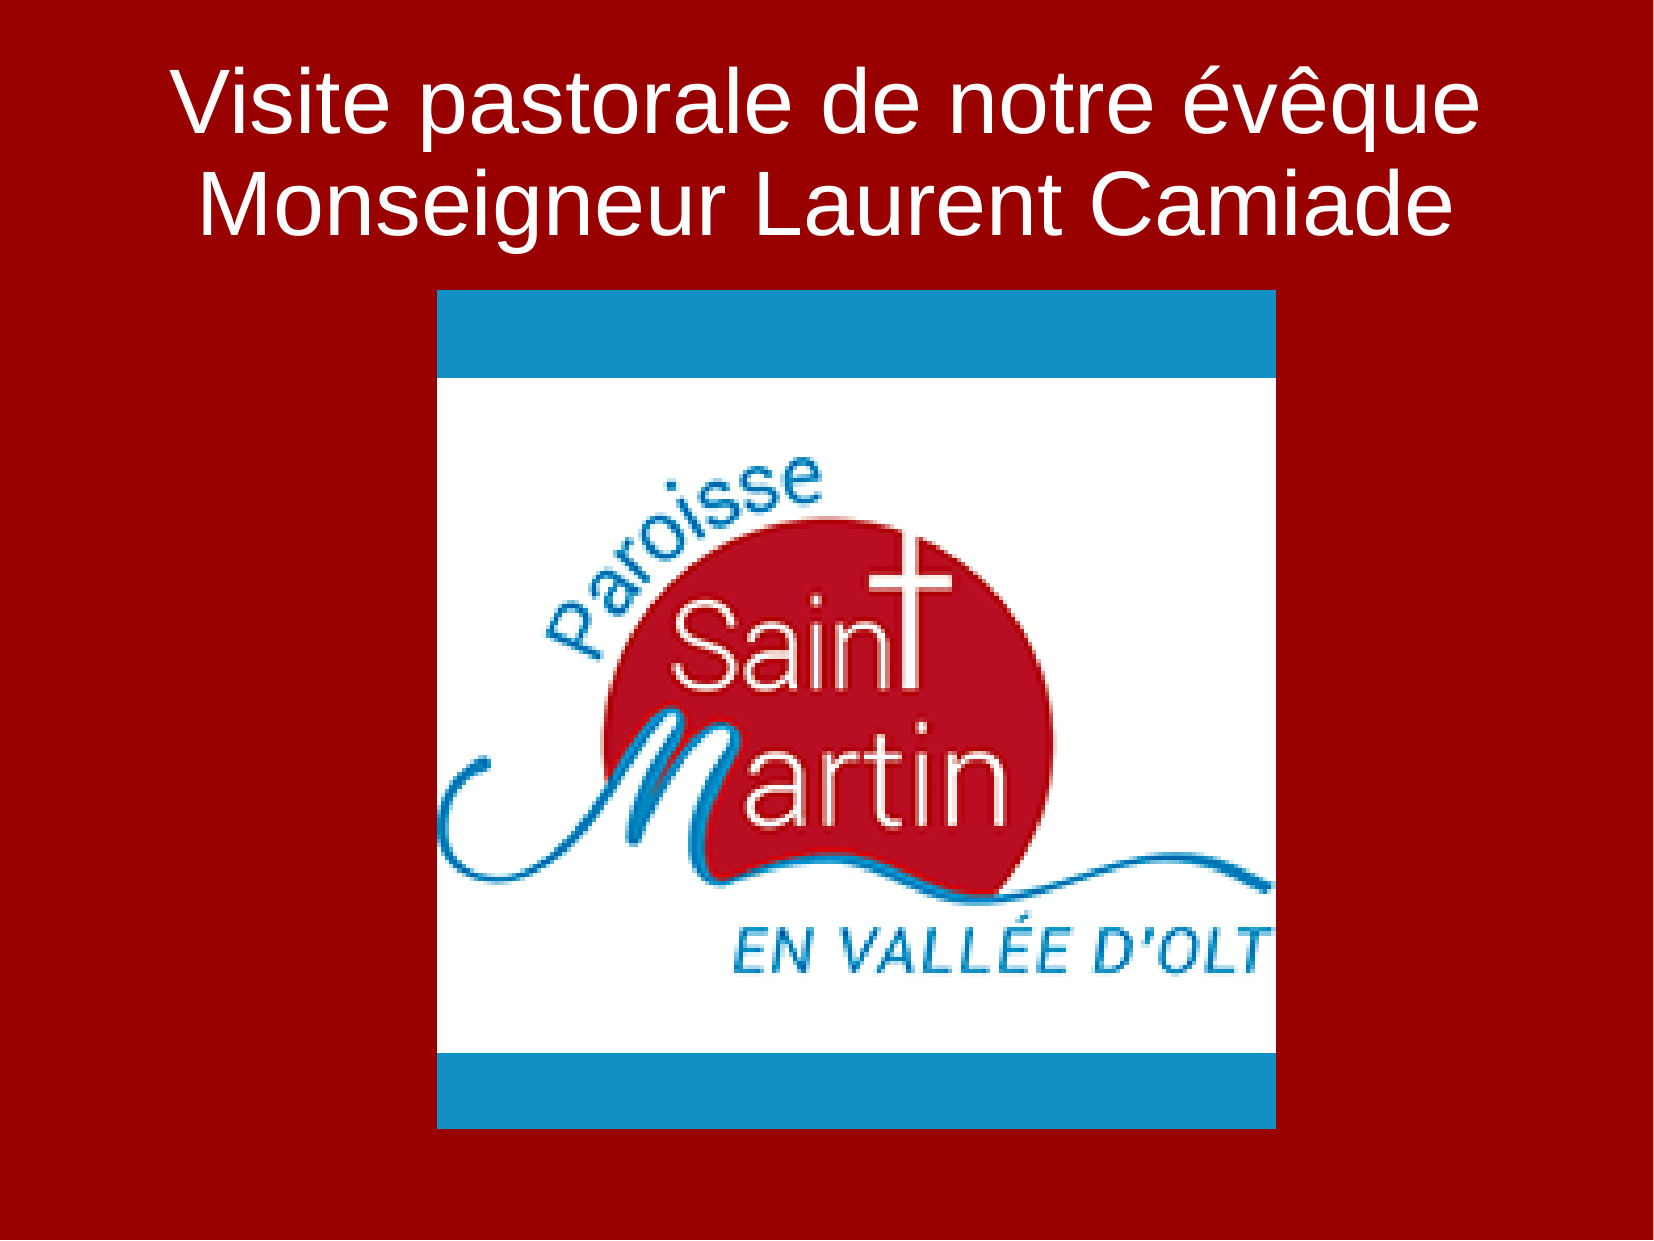

# Visite pastorale de notre évêque Monseigneur Laurent Camiade